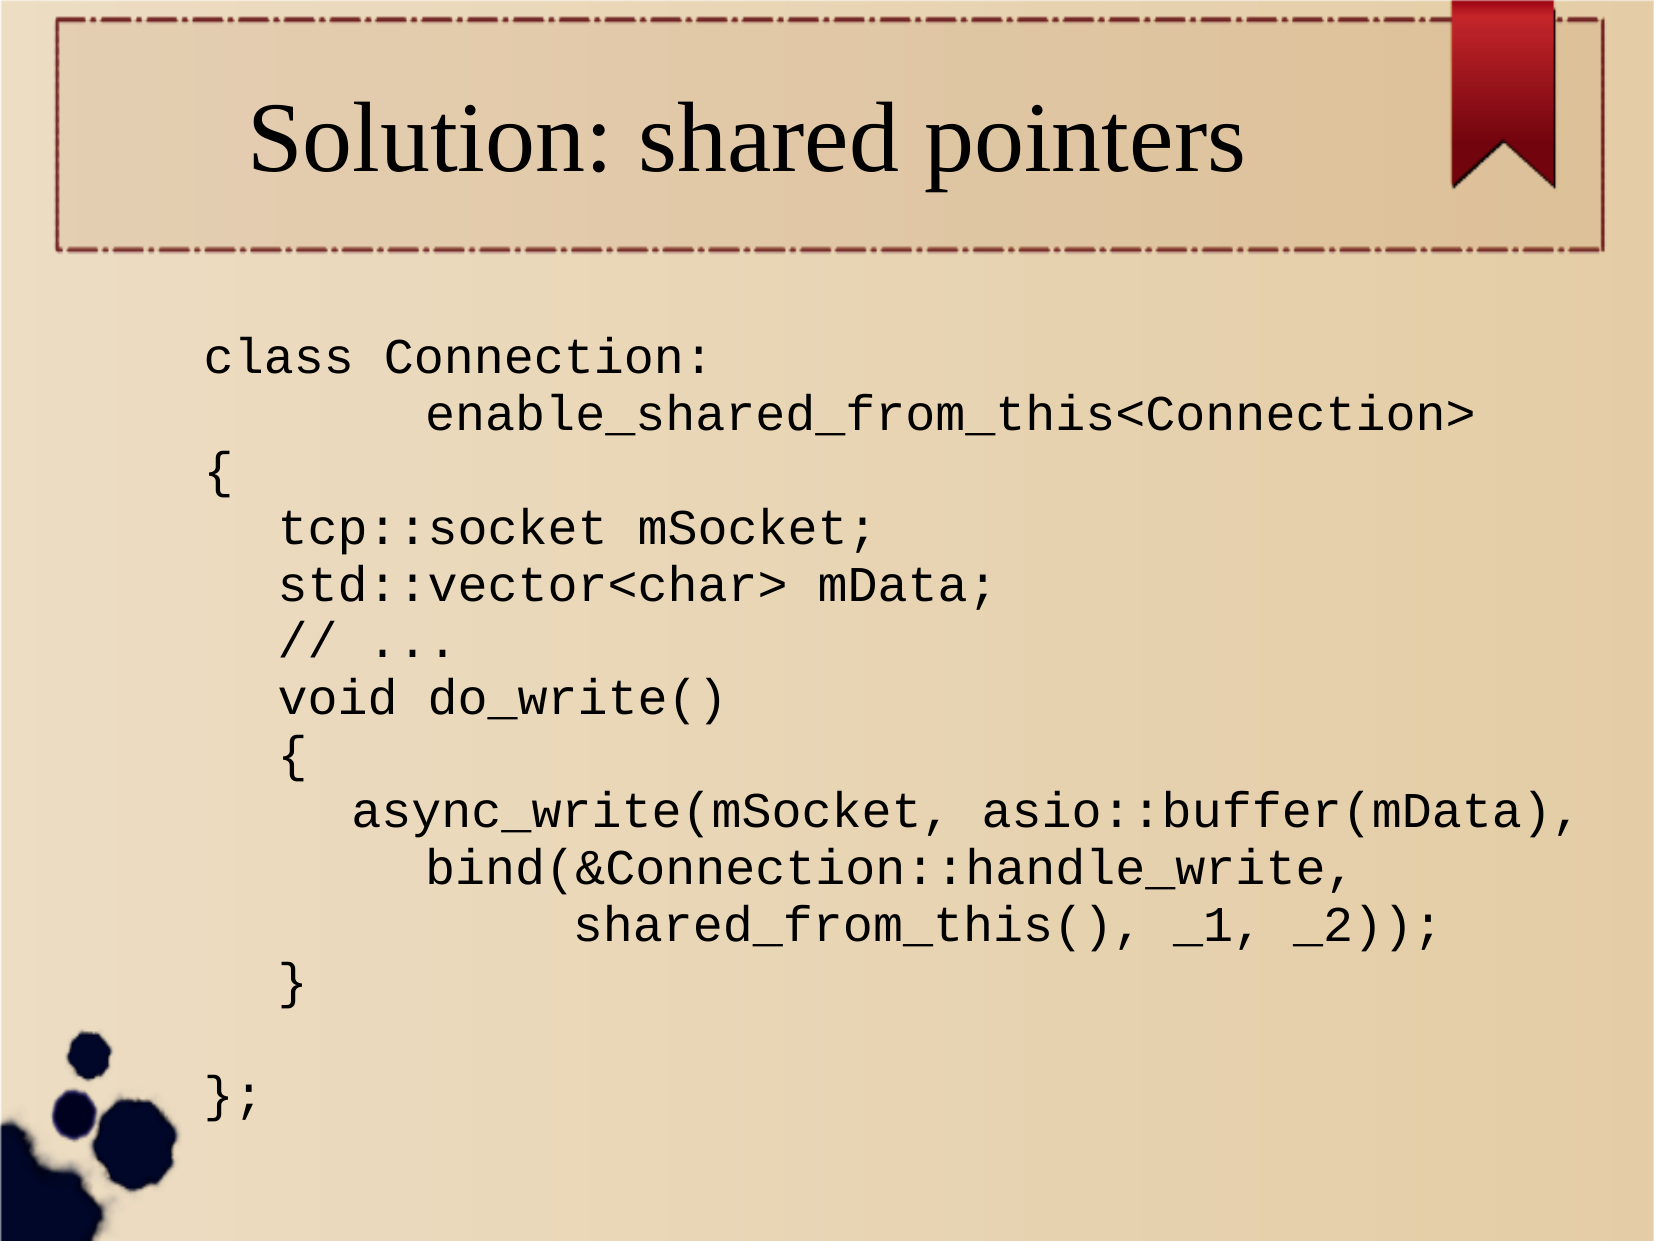

# Solution: shared pointers
class Connection:
			enable_shared_from_this<Connection>
{
	tcp::socket mSocket;
	std::vector<char> mData;
	// ...
	void do_write()
	{
		async_write(mSocket, asio::buffer(mData),
			bind(&Connection::handle_write,
					shared_from_this(), _1, _2));
	}
};